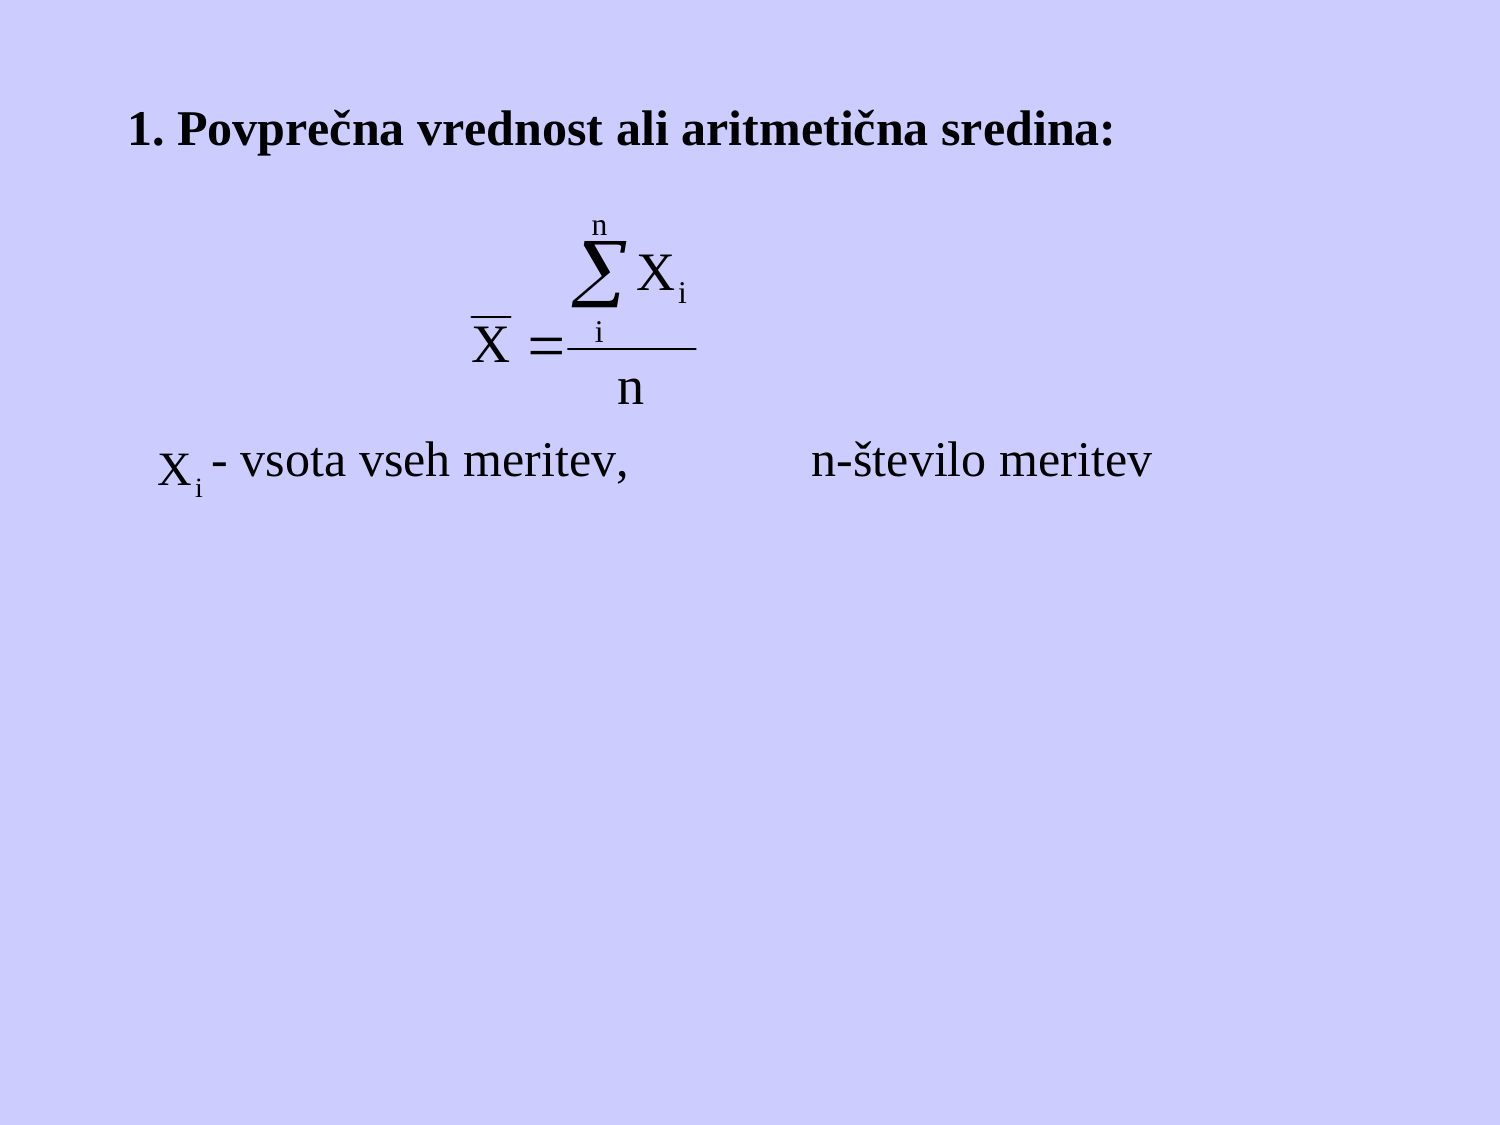

# 1. Povprečna vrednost ali aritmetična sredina:
- vsota vseh meritev, 		n-število meritev